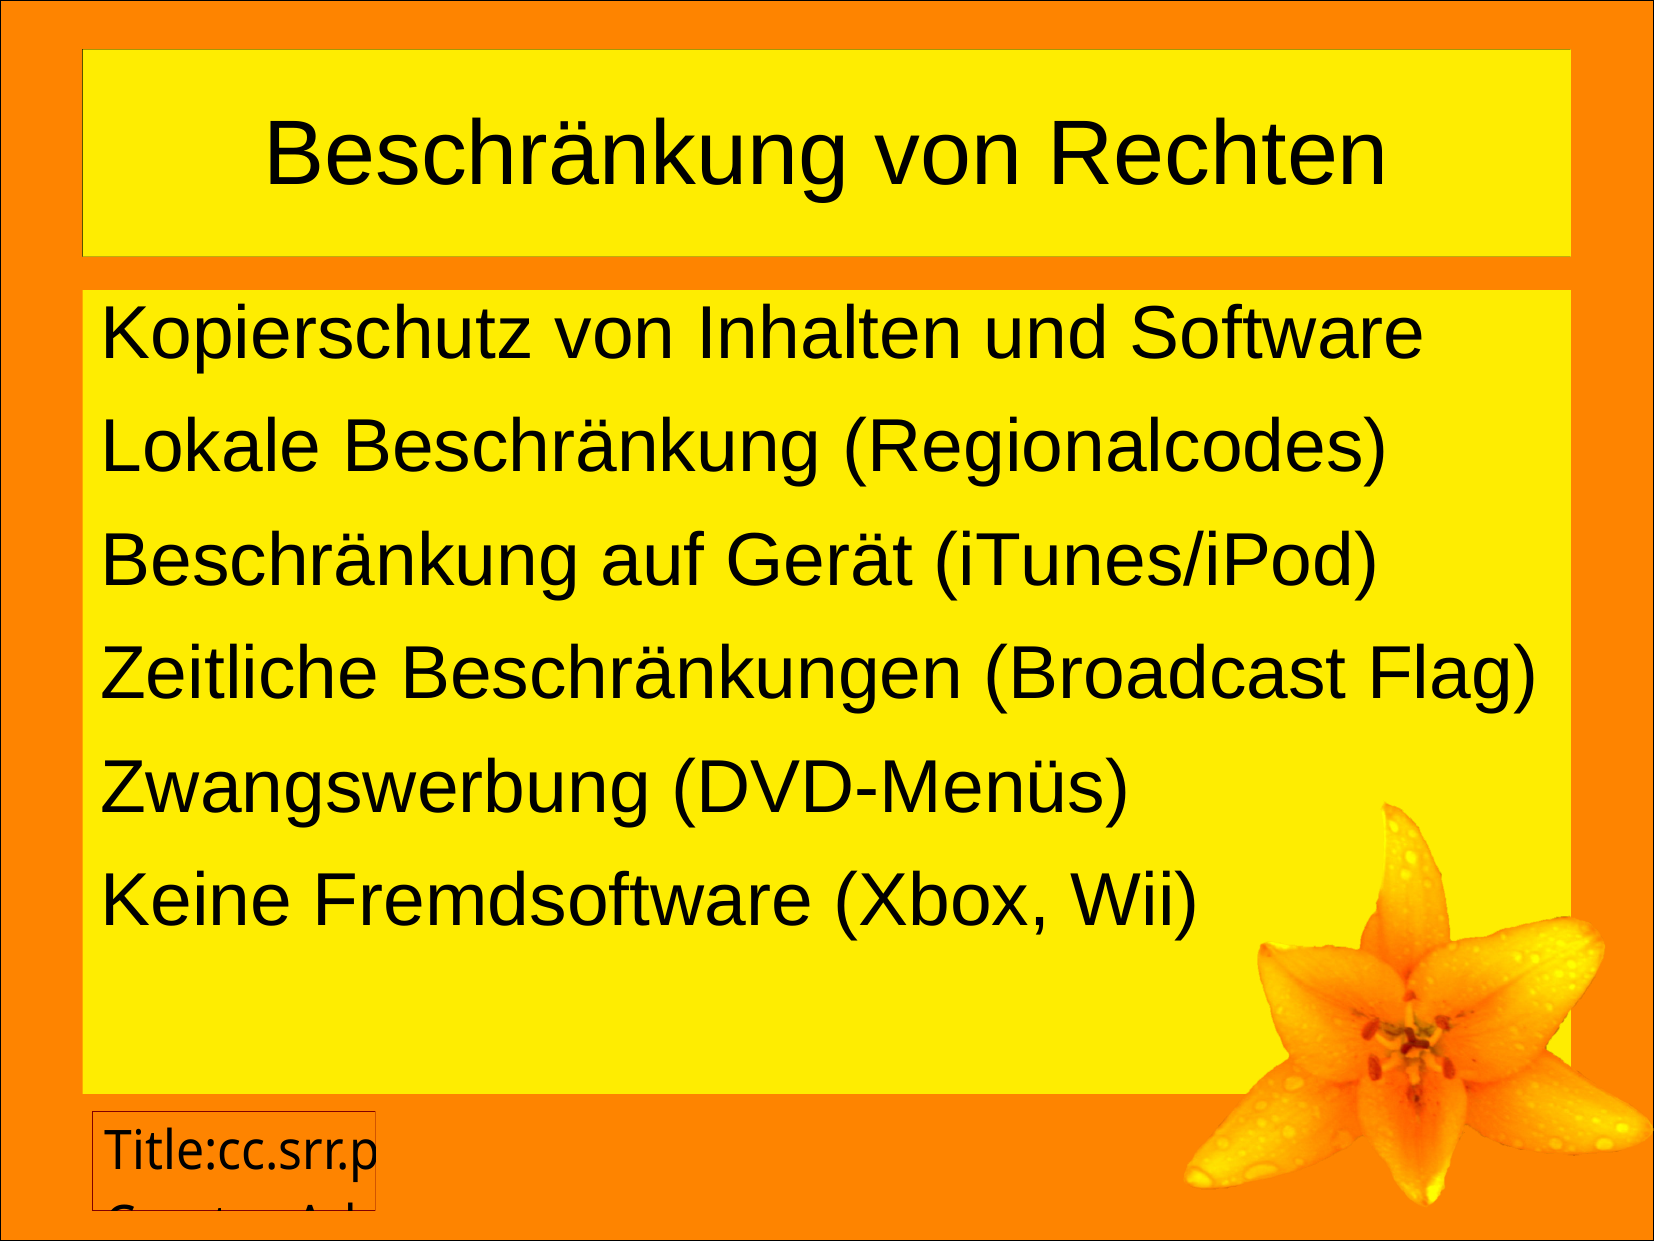

# Beschränkung von Rechten
Kopierschutz von Inhalten und Software
Lokale Beschränkung (Regionalcodes)
Beschränkung auf Gerät (iTunes/iPod)
Zeitliche Beschränkungen (Broadcast Flag)
Zwangswerbung (DVD-Menüs)
Keine Fremdsoftware (Xbox, Wii)